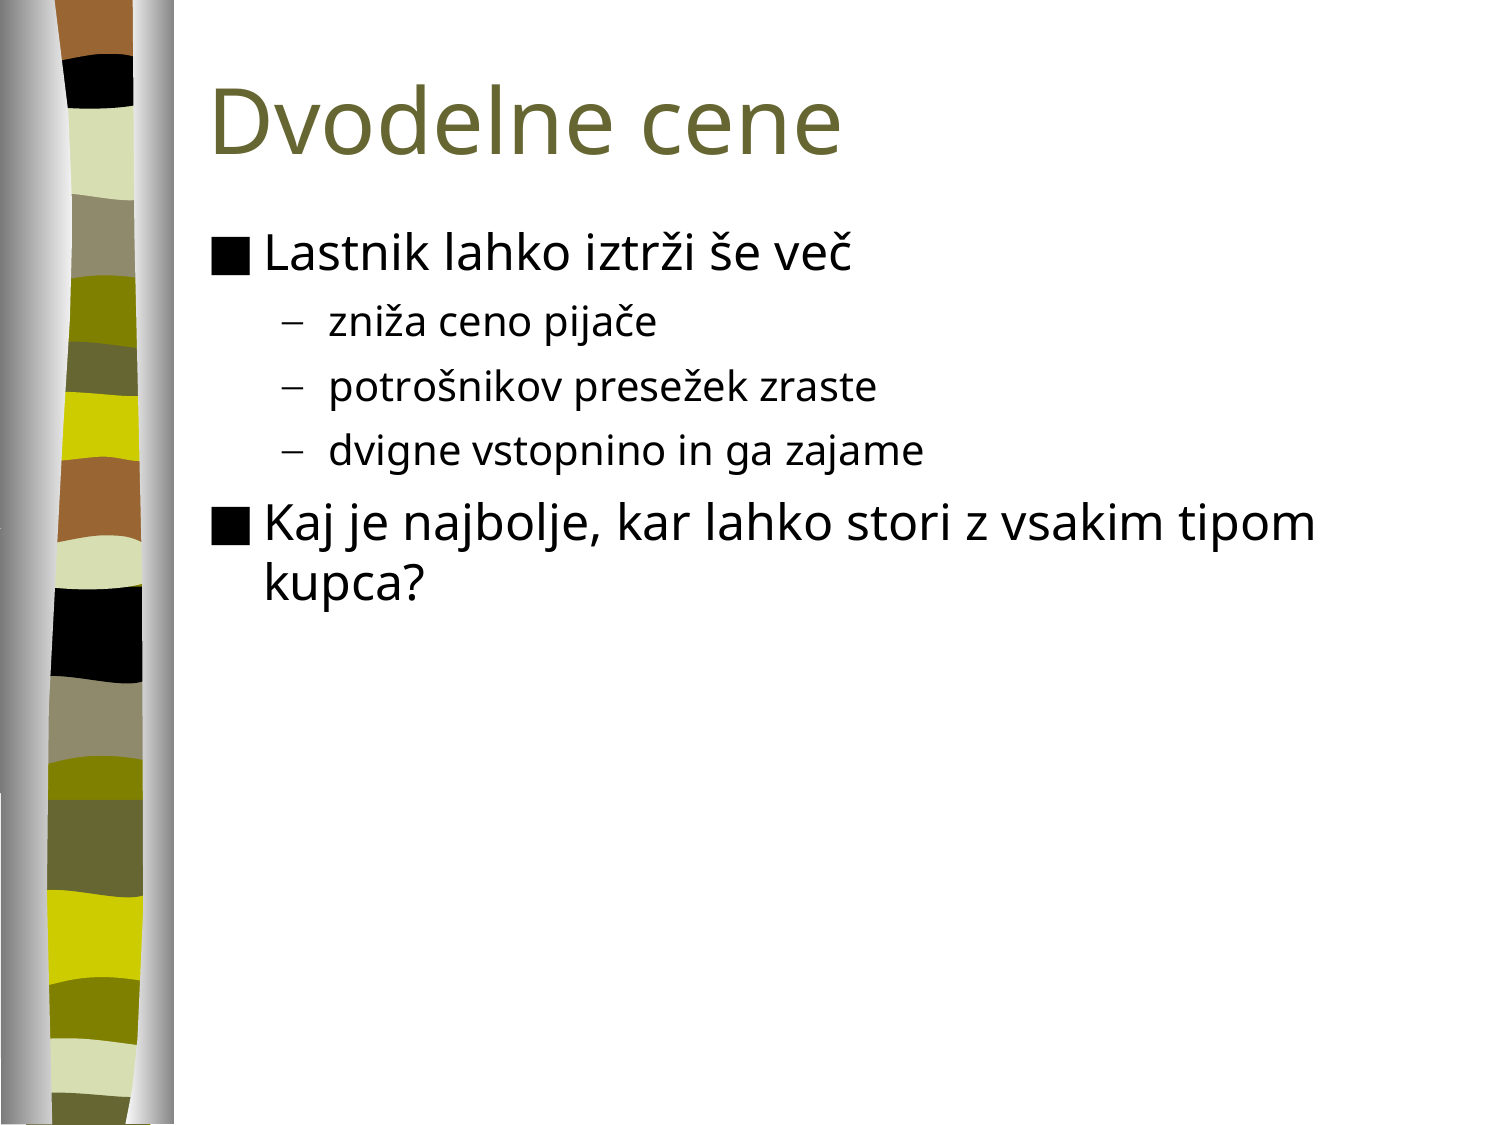

Dvodelne cene
# Lastnik lahko iztrži še več
zniža ceno pijače
potrošnikov presežek zraste
dvigne vstopnino in ga zajame
Kaj je najbolje, kar lahko stori z vsakim tipom kupca?